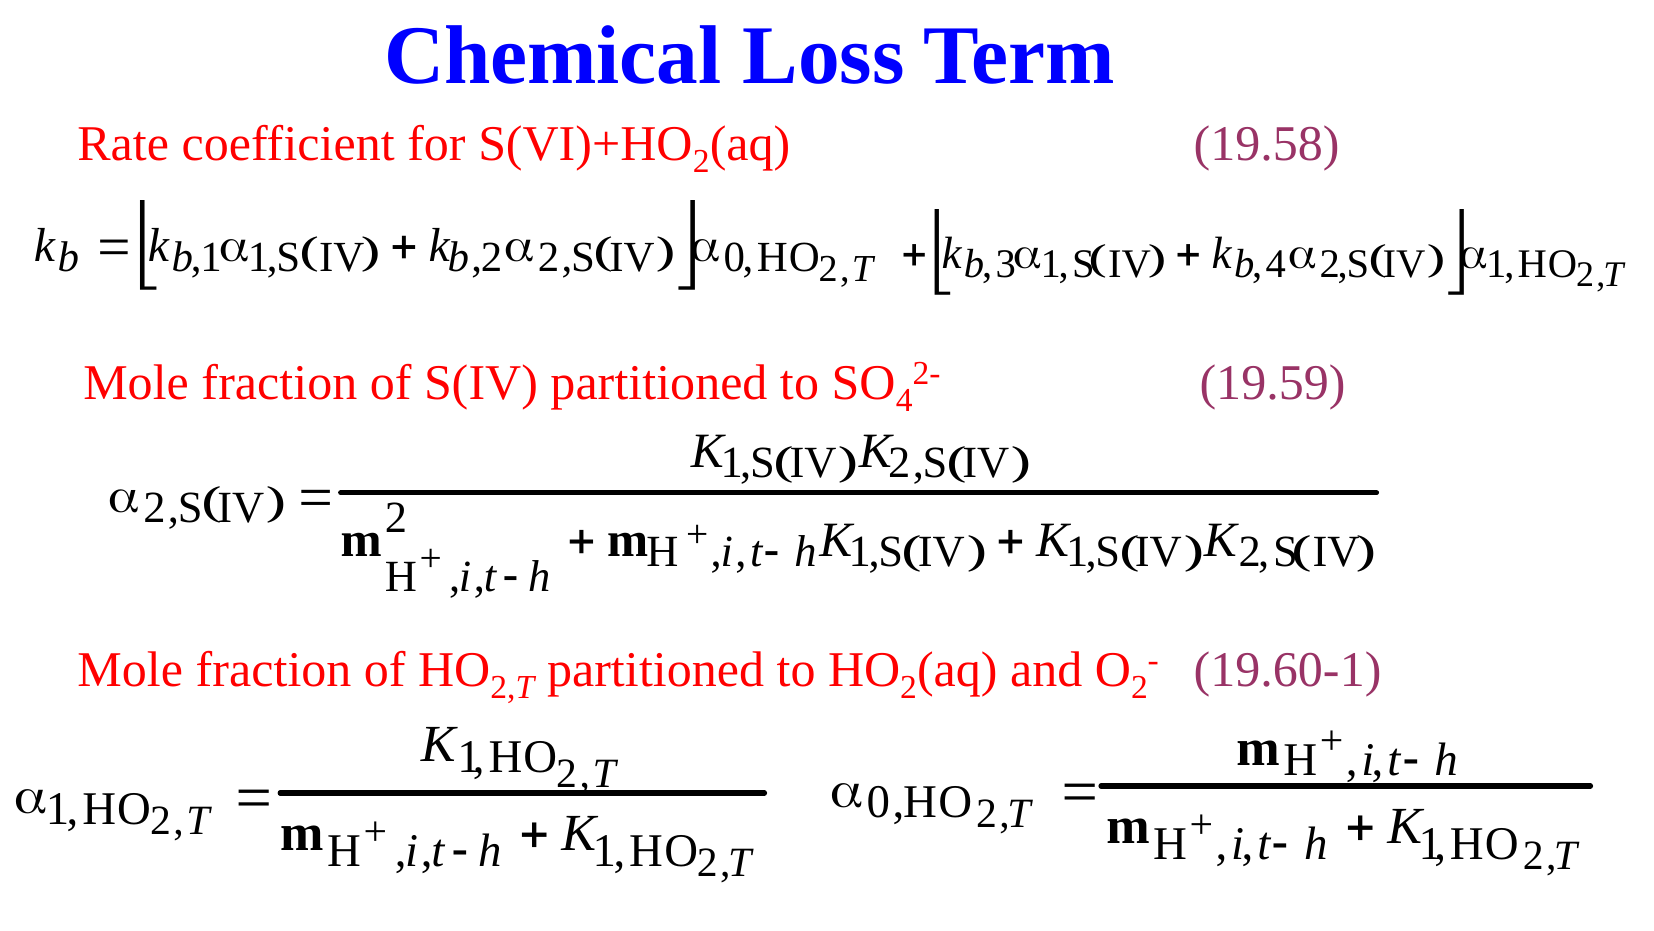

# Chemical Loss Term
Rate coefficient for S(VI)+HO2(aq)	(19.58)
Mole fraction of S(IV) partitioned to SO42-	(19.59)
Mole fraction of HO2,T partitioned to HO2(aq) and O2-	(19.60-1)